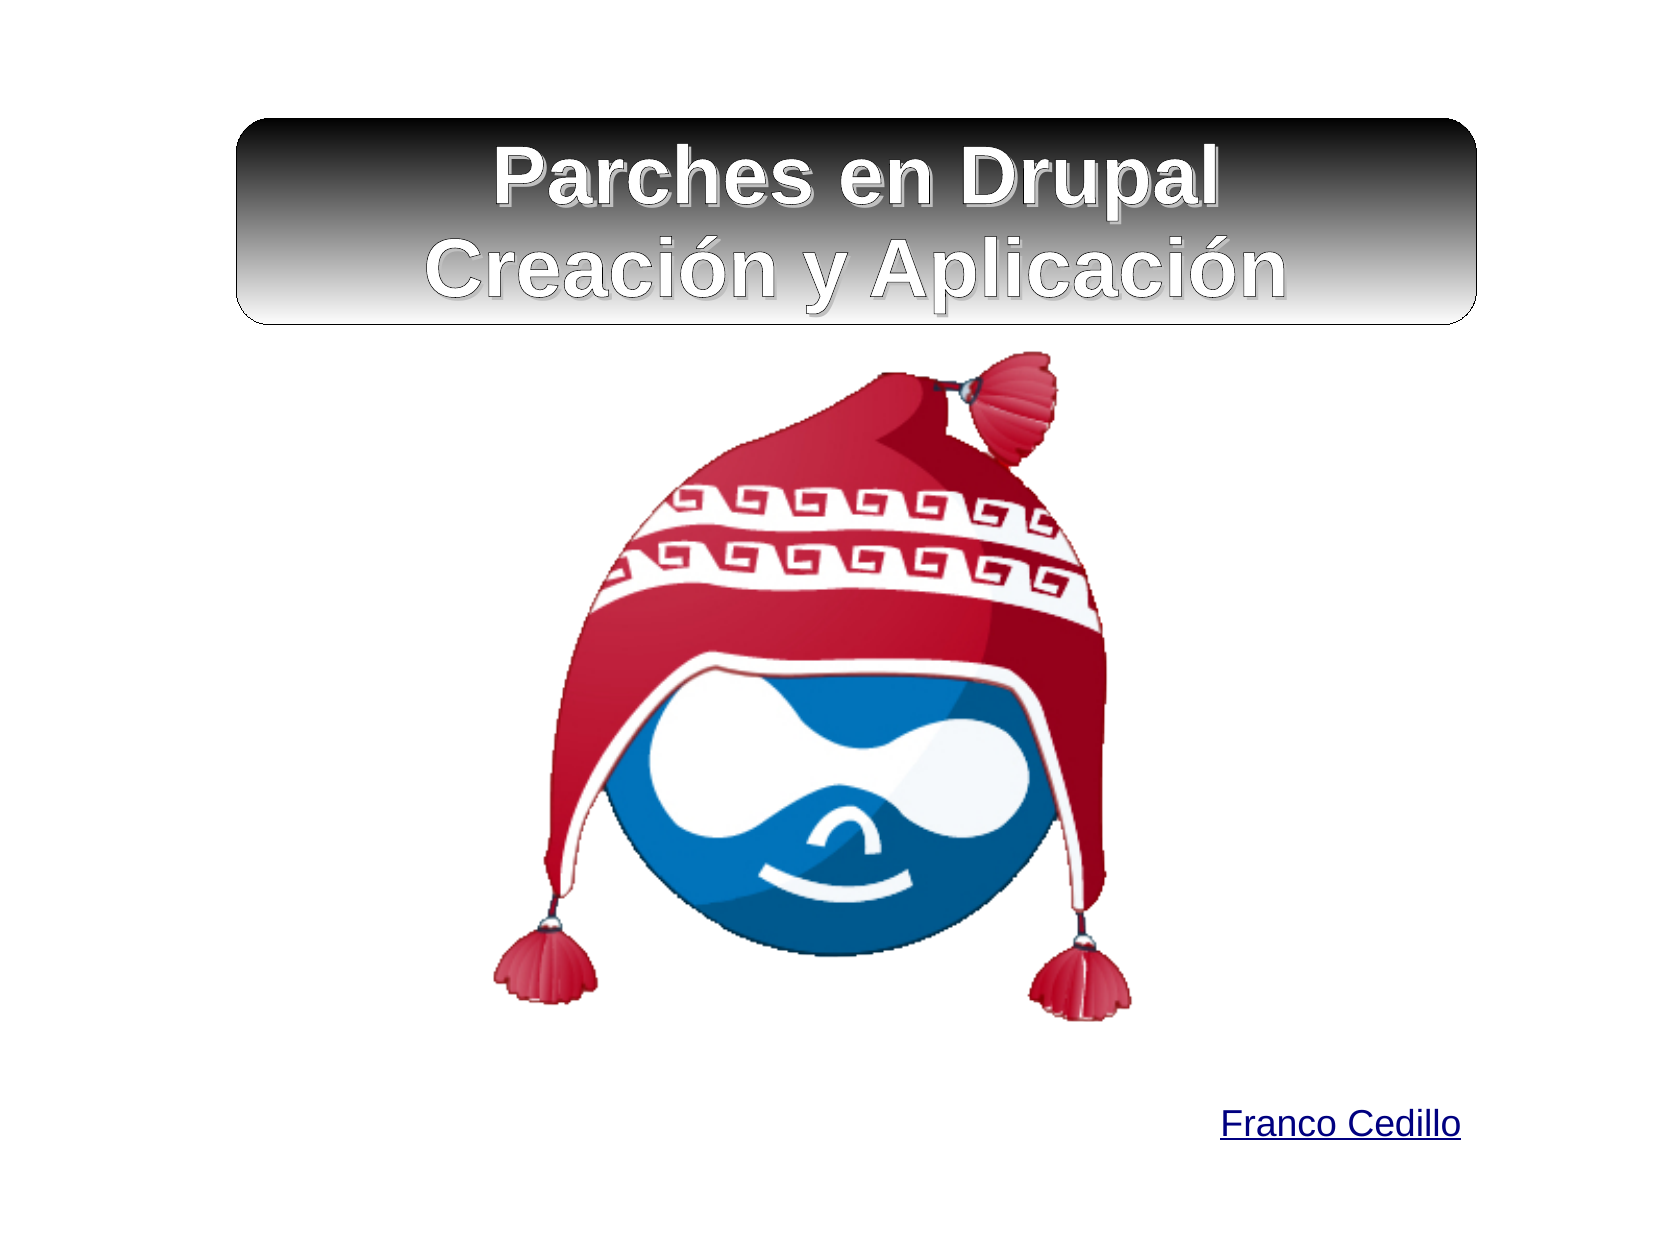

Parches en Drupal
Creación y Aplicación
Franco Cedillo